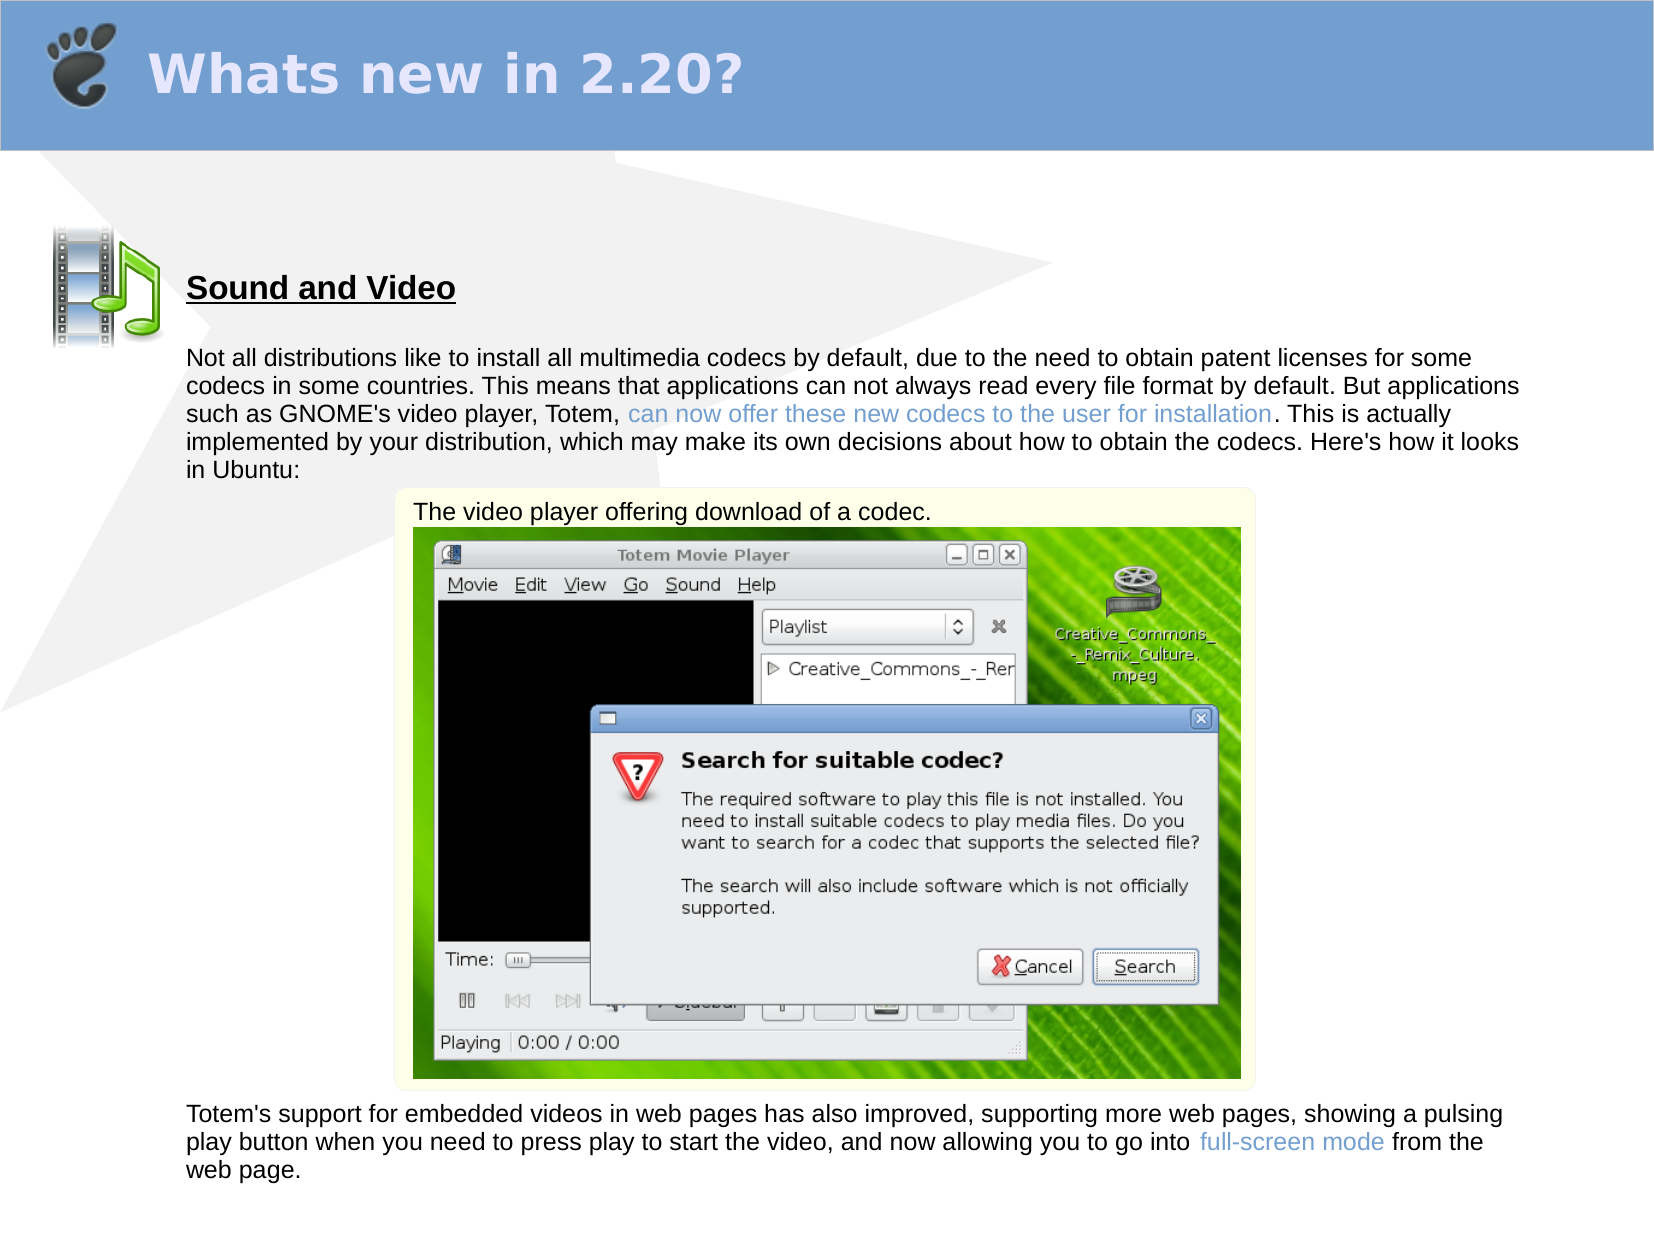

Whats new in 2.20?
#
Sound and Video
Not all distributions like to install all multimedia codecs by default, due to the need to obtain patent licenses for some codecs in some countries. This means that applications can not always read every file format by default. But applications such as GNOME's video player, Totem, can now offer these new codecs to the user for installation. This is actually implemented by your distribution, which may make its own decisions about how to obtain the codecs. Here's how it looks in Ubuntu:
Totem's support for embedded videos in web pages has also improved, supporting more web pages, showing a pulsing play button when you need to press play to start the video, and now allowing you to go into full-screen mode from the web page.
The video player offering download of a codec.